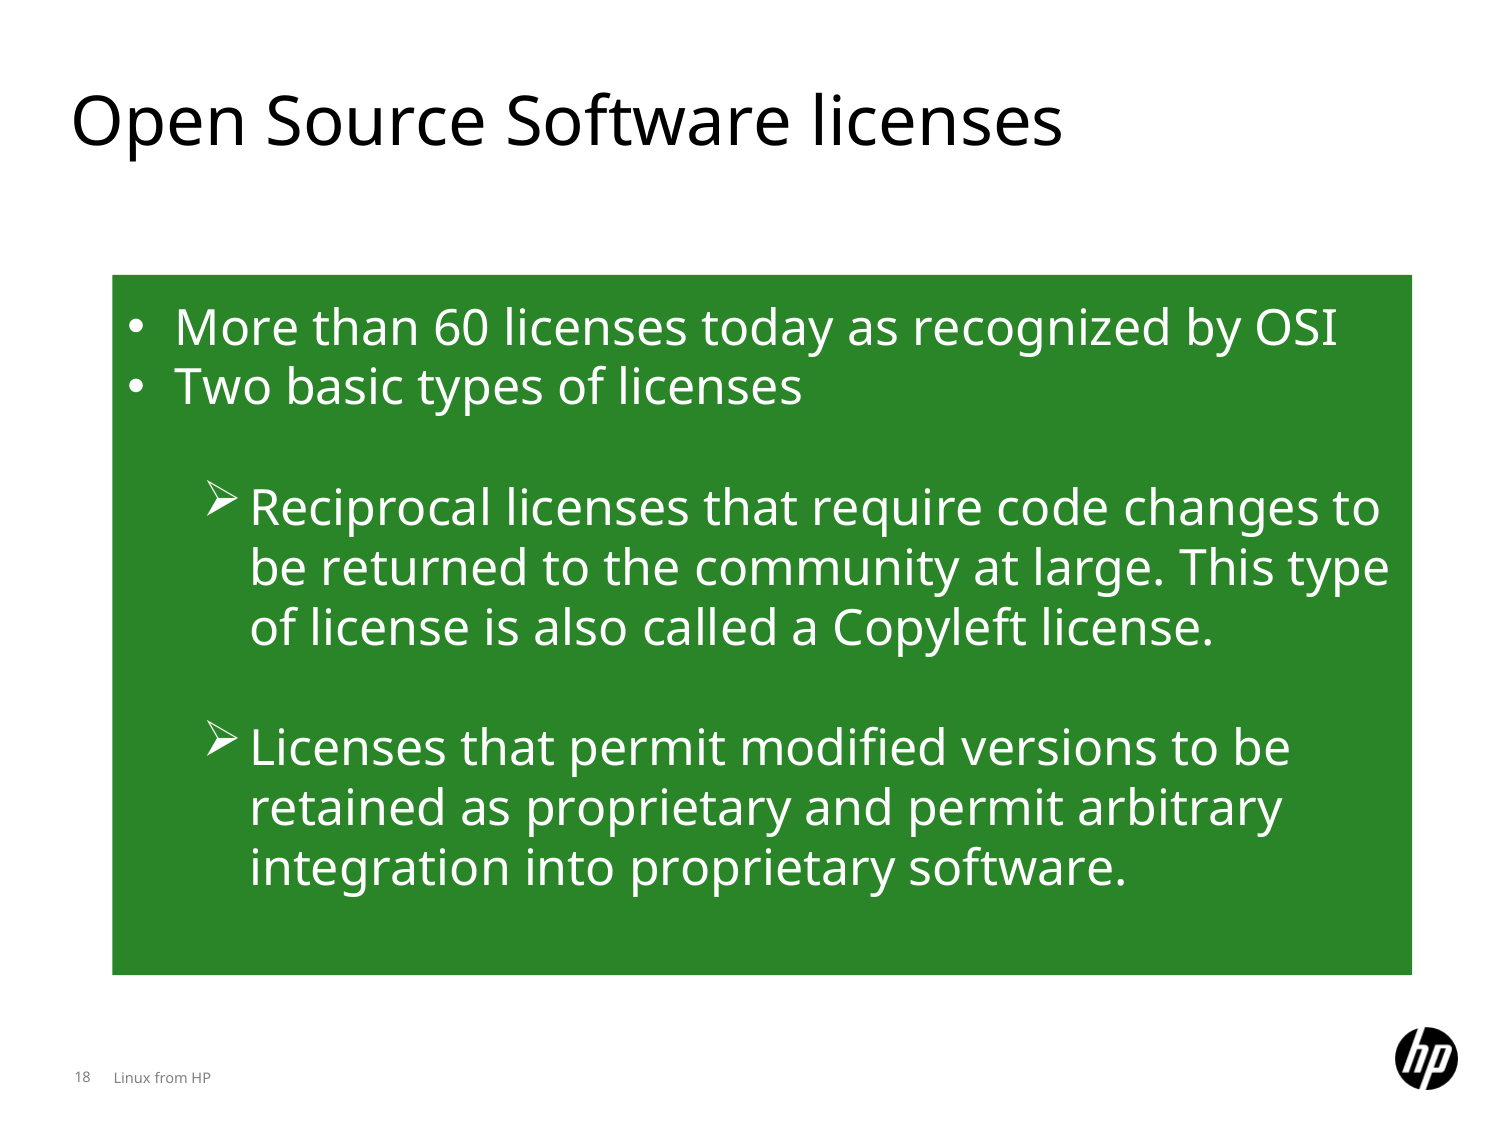

Open Source Software licenses
More than 60 licenses today as recognized by OSI
Two basic types of licenses
Reciprocal licenses that require code changes to be returned to the community at large. This type of license is also called a Copyleft license.
Licenses that permit modified versions to be retained as proprietary and permit arbitrary integration into proprietary software.